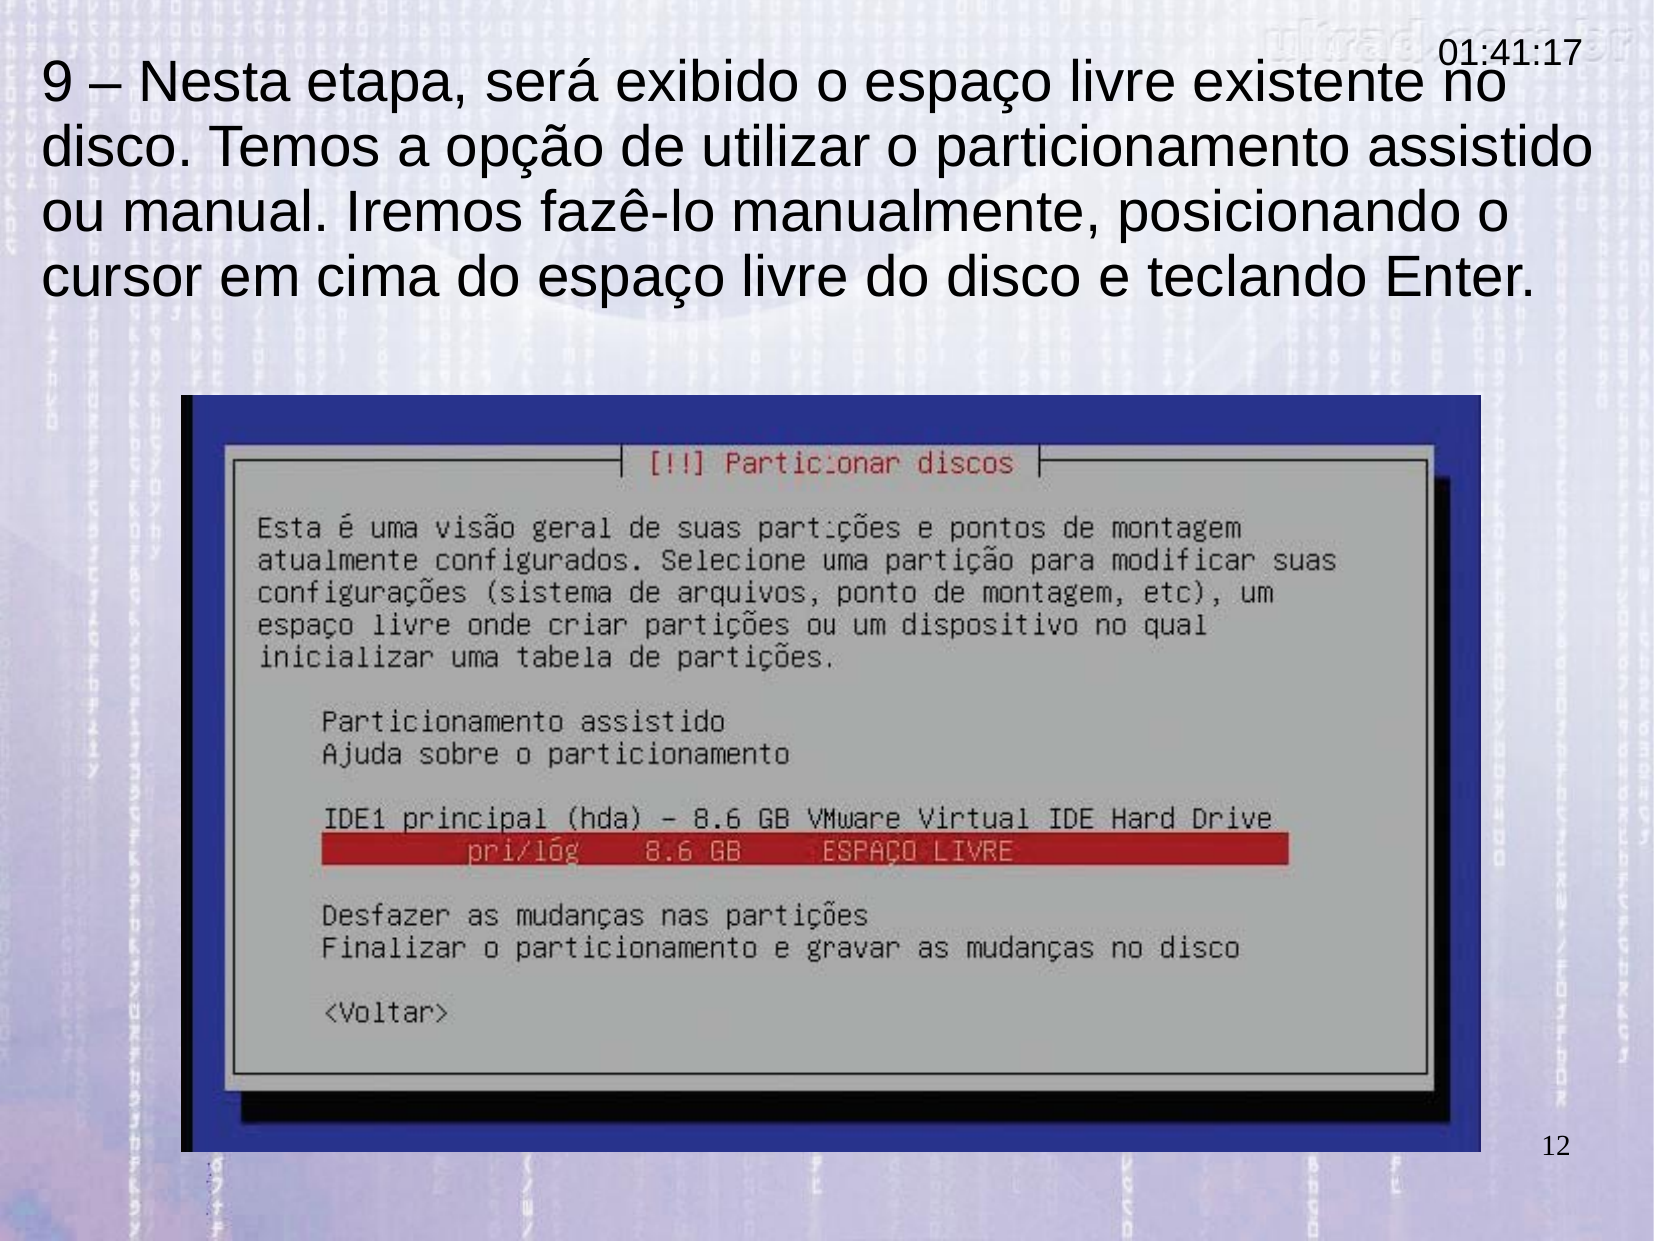

02:59:56
9 – Nesta etapa, será exibido o espaço livre existente no disco. Temos a opção de utilizar o particionamento assistido ou manual. Iremos fazê-lo manualmente, posicionando o cursor em cima do espaço livre do disco e teclando Enter.
12